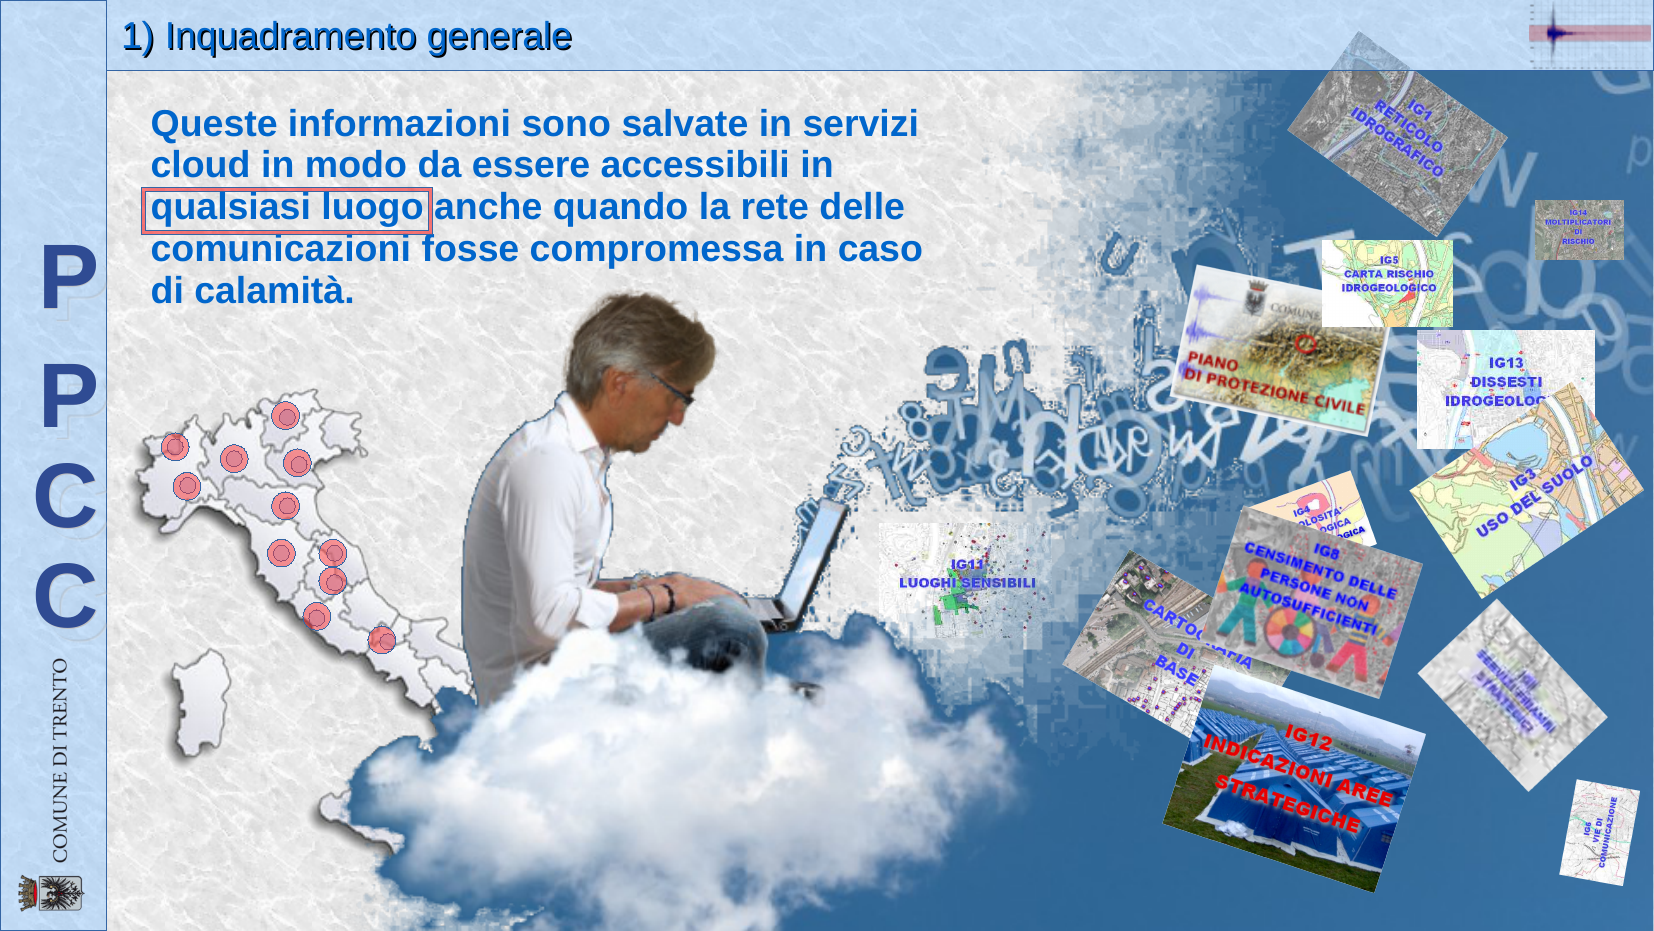

1) Inquadramento generale
Queste informazioni sono salvate in servizi cloud in modo da essere accessibili in qualsiasi luogo anche quando la rete delle comunicazioni fosse compromessa in caso di calamità.
14